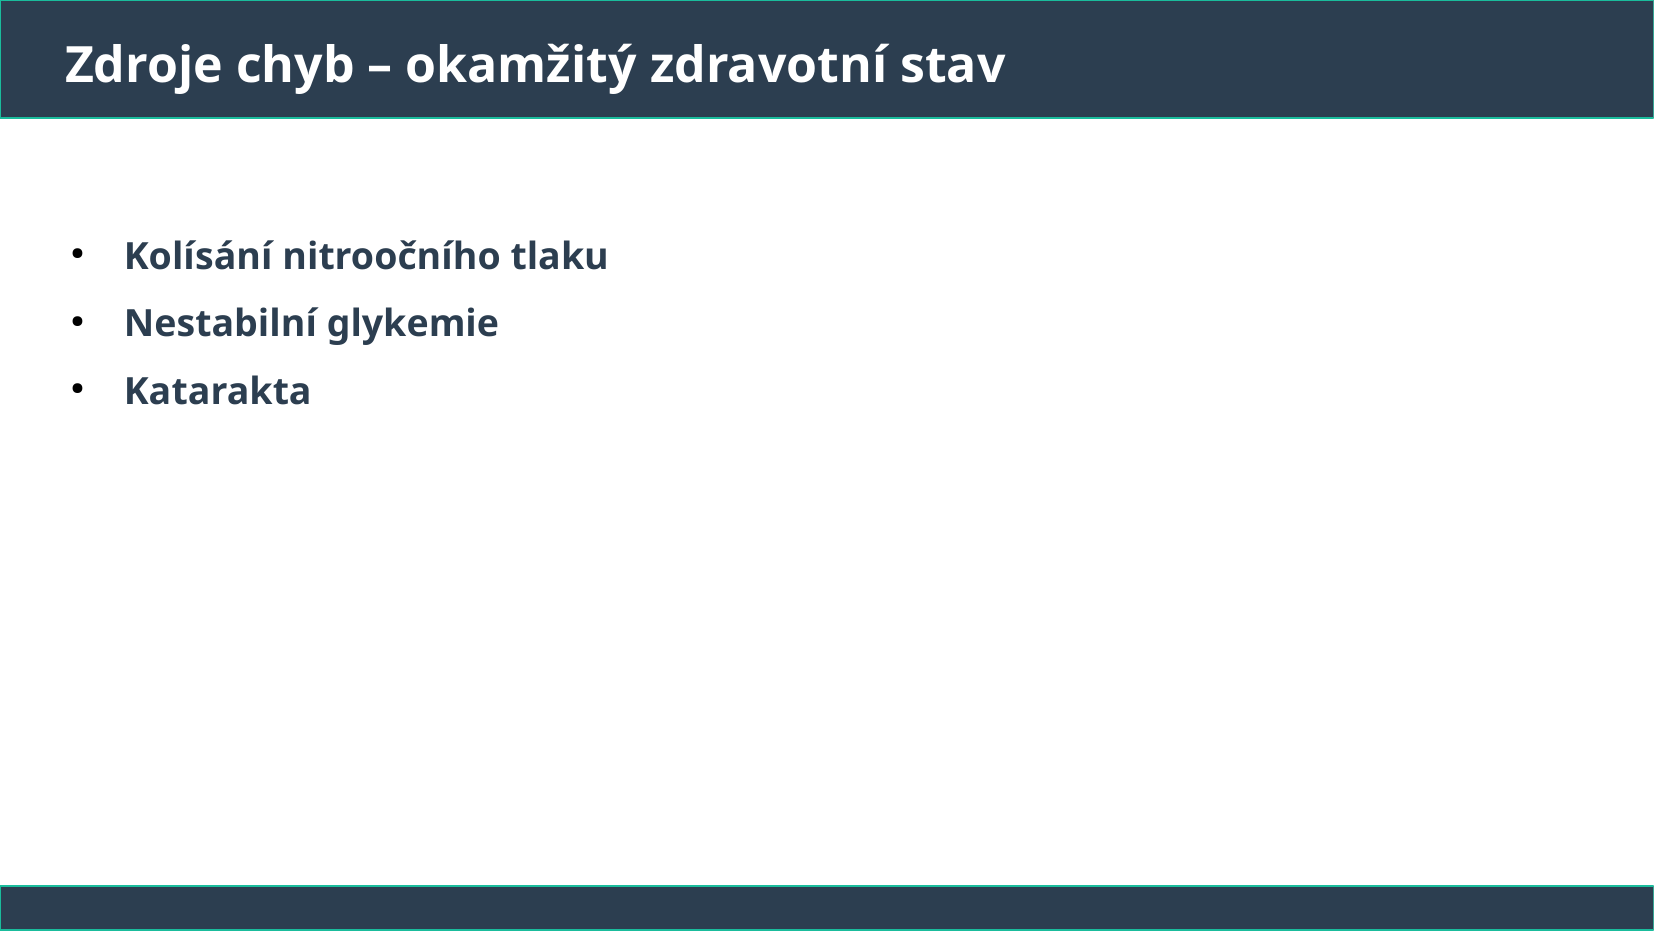

# Zdroje chyb – okamžitý zdravotní stav
Kolísání nitroočního tlaku
Nestabilní glykemie
Katarakta
14